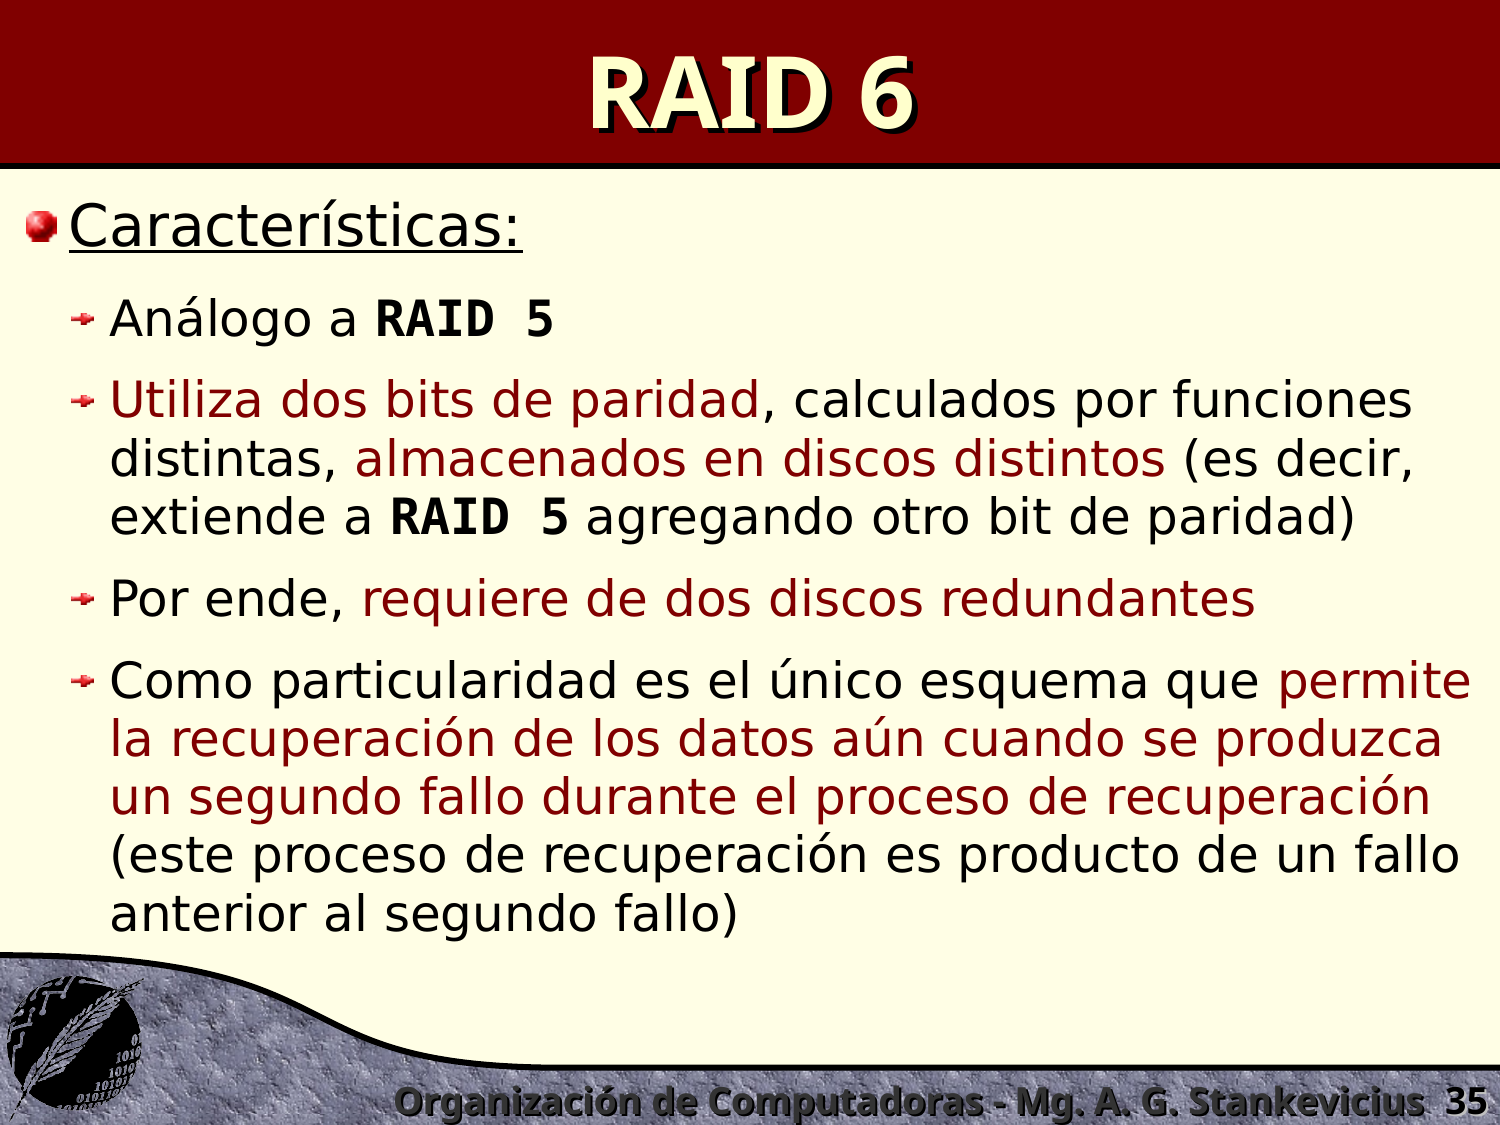

# RAID 6
Características:
Análogo a RAID 5
Utiliza dos bits de paridad, calculados por funciones distintas, almacenados en discos distintos (es decir, extiende a RAID 5 agregando otro bit de paridad)
Por ende, requiere de dos discos redundantes
Como particularidad es el único esquema que permite la recuperación de los datos aún cuando se produzca un segundo fallo durante el proceso de recuperación (este proceso de recuperación es producto de un fallo anterior al segundo fallo)
35